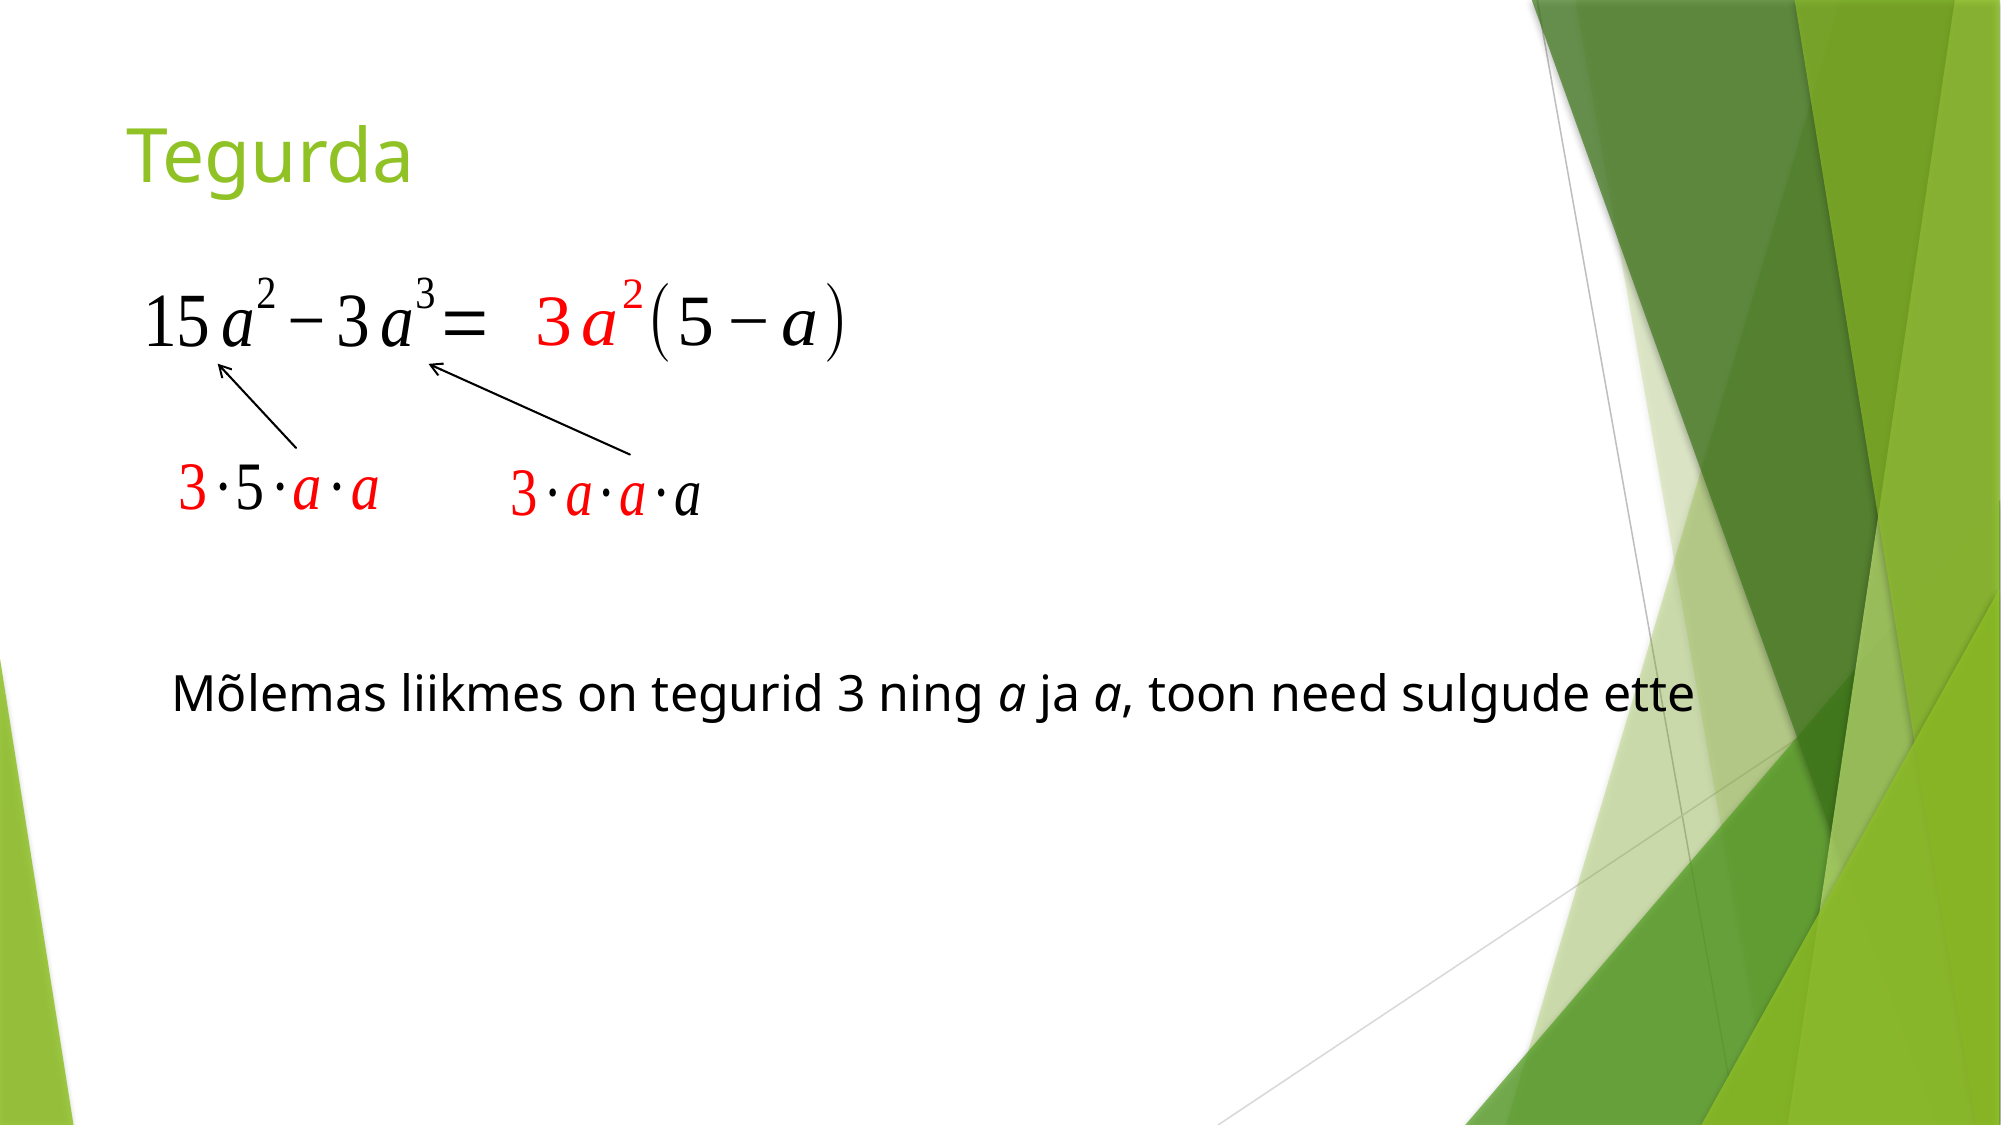

# Tegurda
Mõlemas liikmes on tegurid 3 ning a ja a, toon need sulgude ette